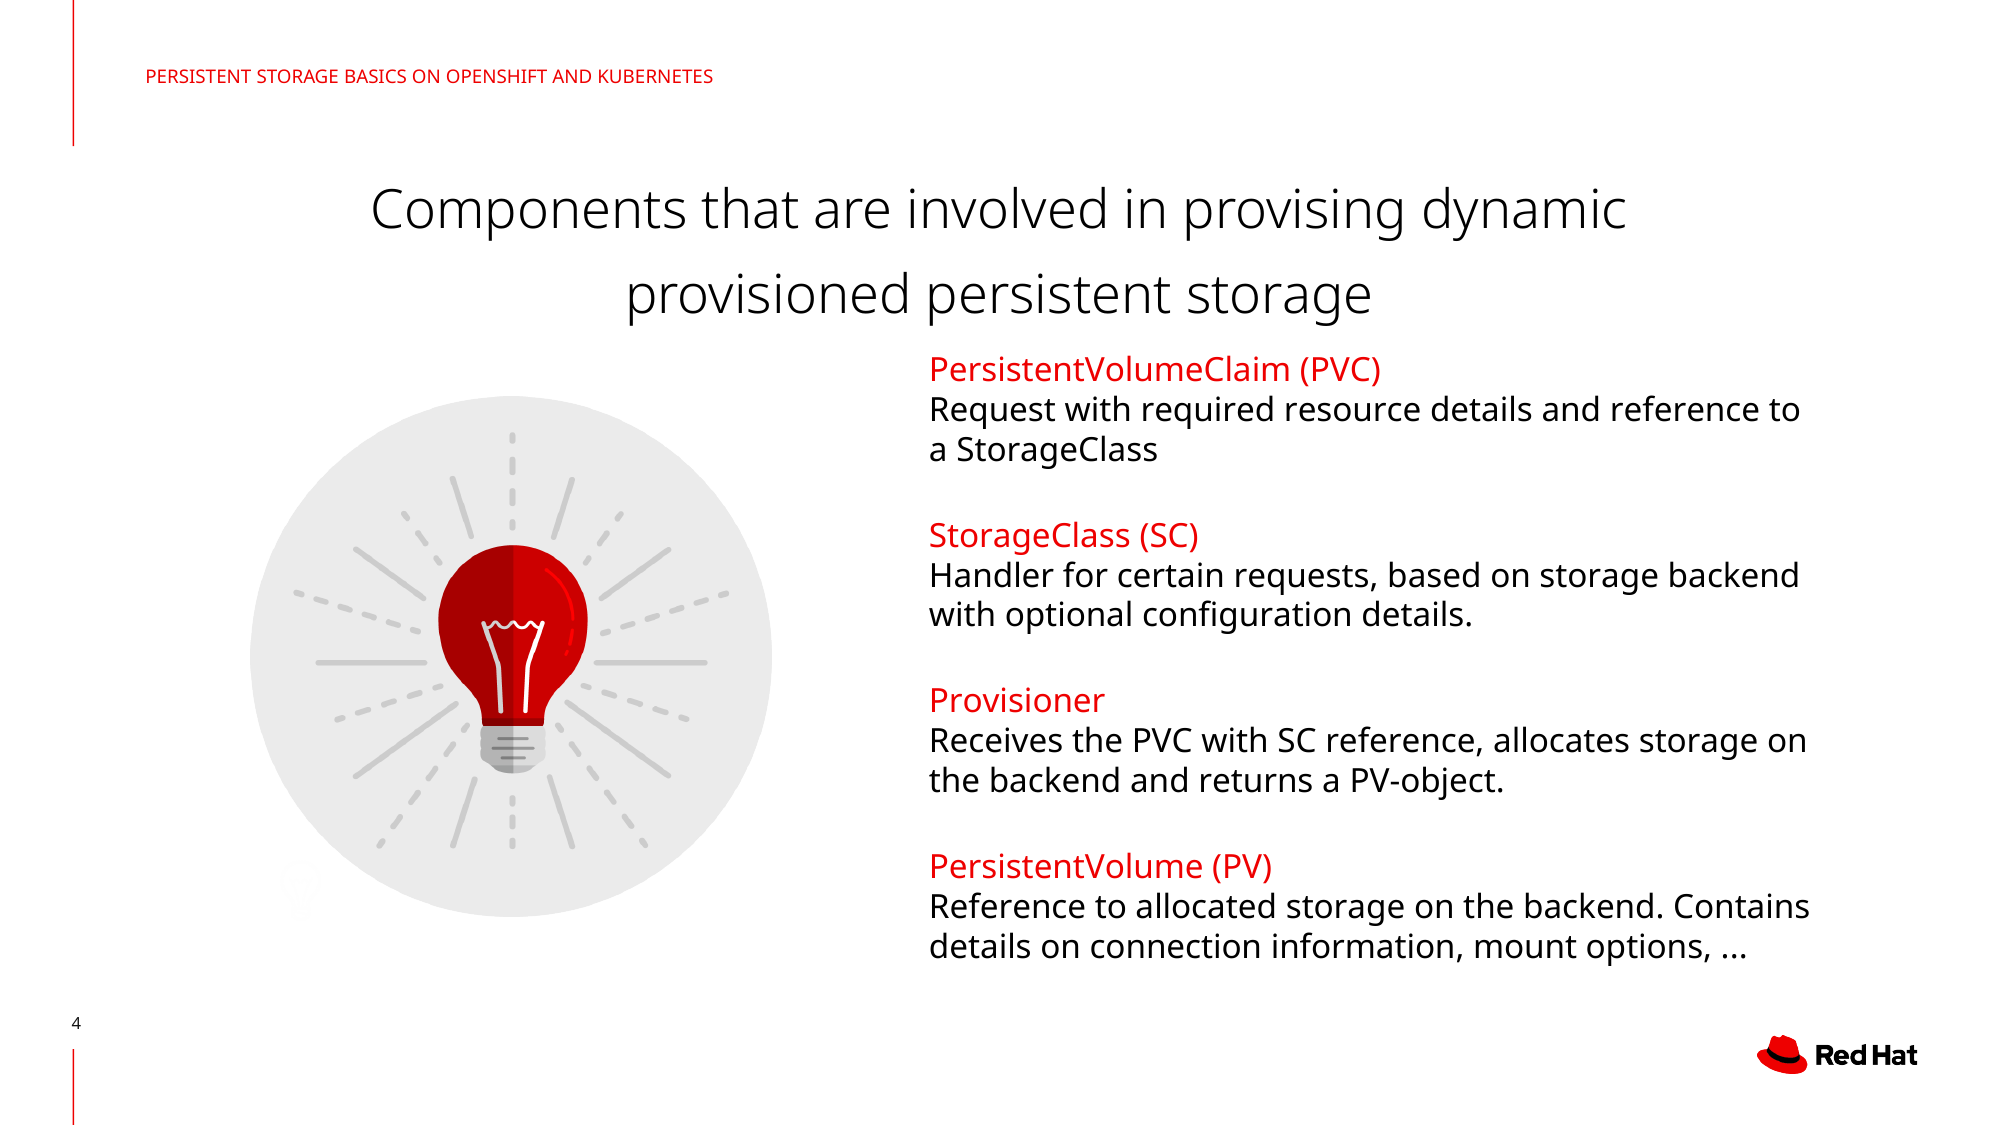

PERSISTENT STORAGE BASICS ON OPENSHIFT AND KUBERNETES
# Components that are involved in provising dynamic provisioned persistent storage
PersistentVolumeClaim (PVC)
Request with required resource details and reference to a StorageClass
StorageClass (SC)
Handler for certain requests, based on storage backend with optional configuration details.
Provisioner
Receives the PVC with SC reference, allocates storage on the backend and returns a PV-object.
PersistentVolume (PV)
Reference to allocated storage on the backend. Contains details on connection information, mount options, ...
4